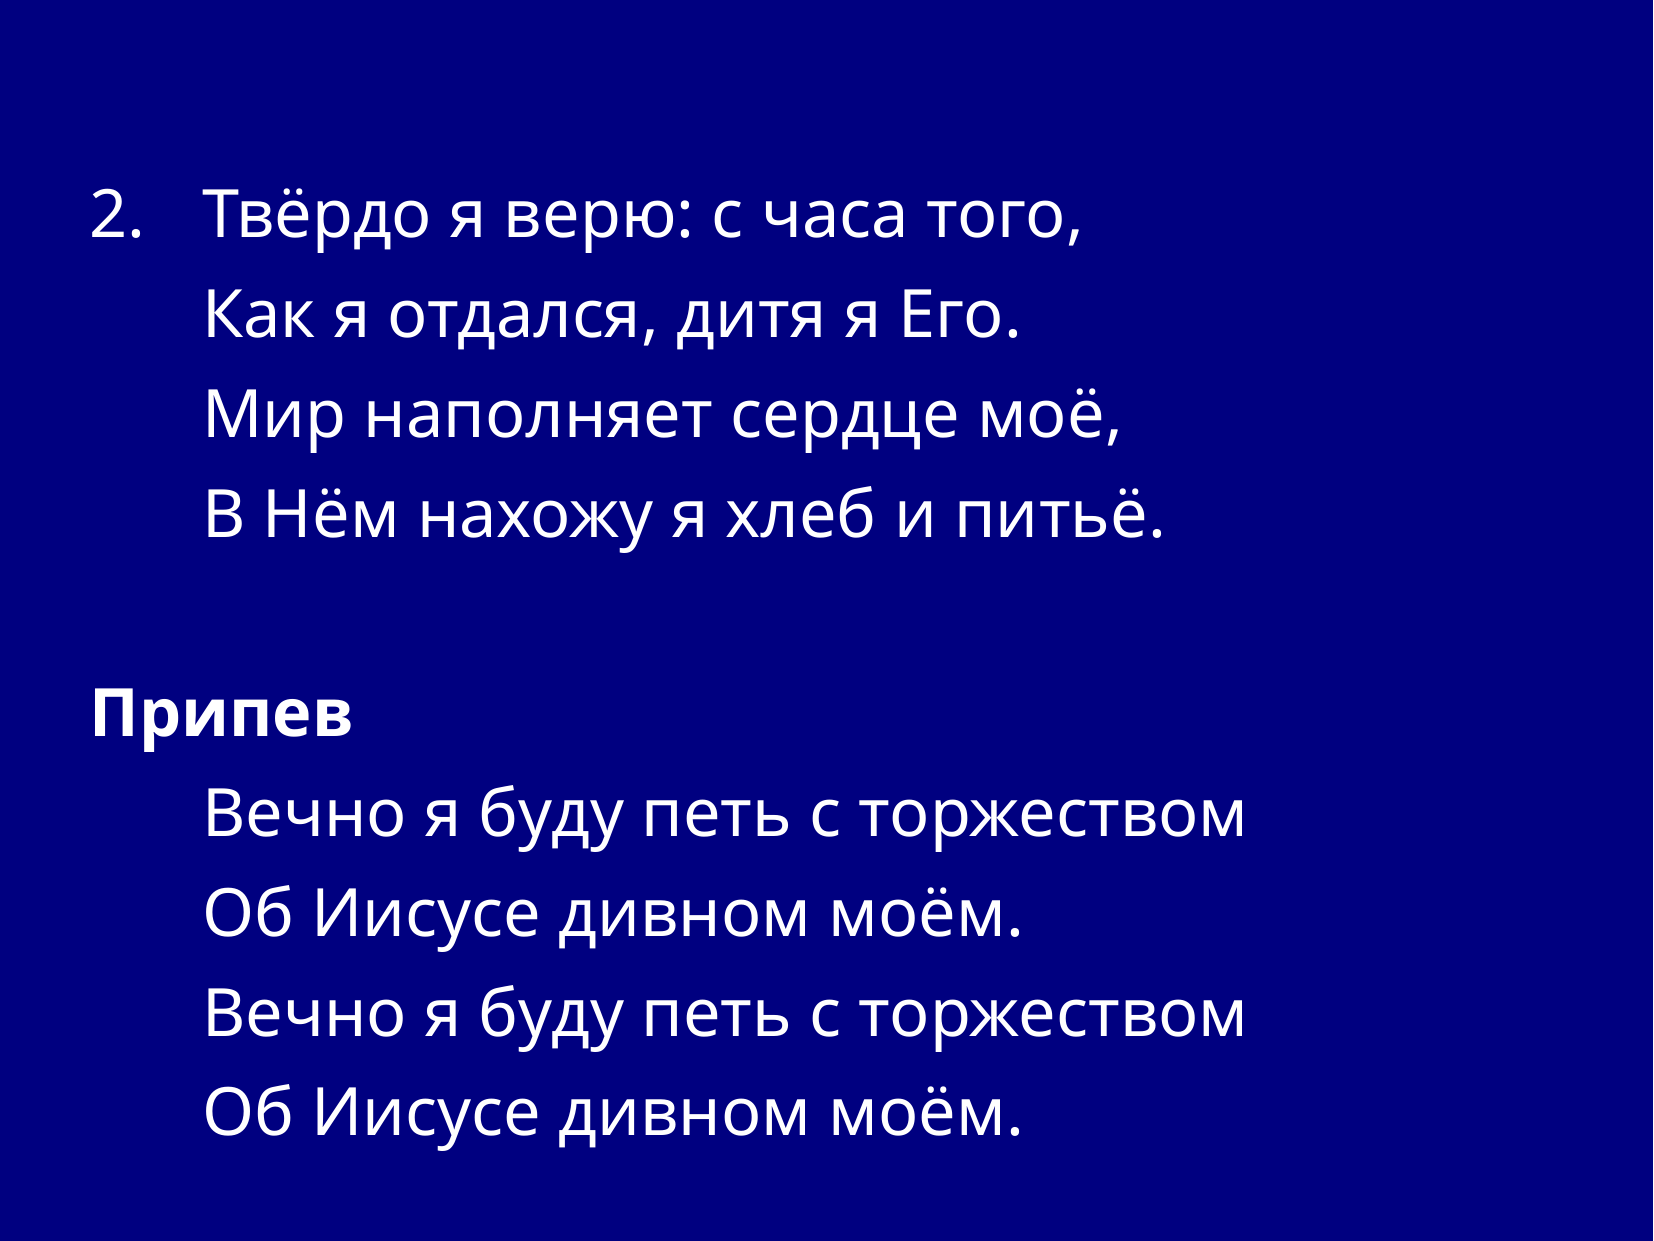

2.	Твёрдо я верю: с часа того,
	Как я отдался, дитя я Его.
	Мир наполняет сердце моё,
	В Нём нахожу я хлеб и питьё.
Припев
	Вечно я буду петь с торжеством
	Об Иисусе дивном моём.
	Вечно я буду петь с торжеством
	Об Иисусе дивном моём.